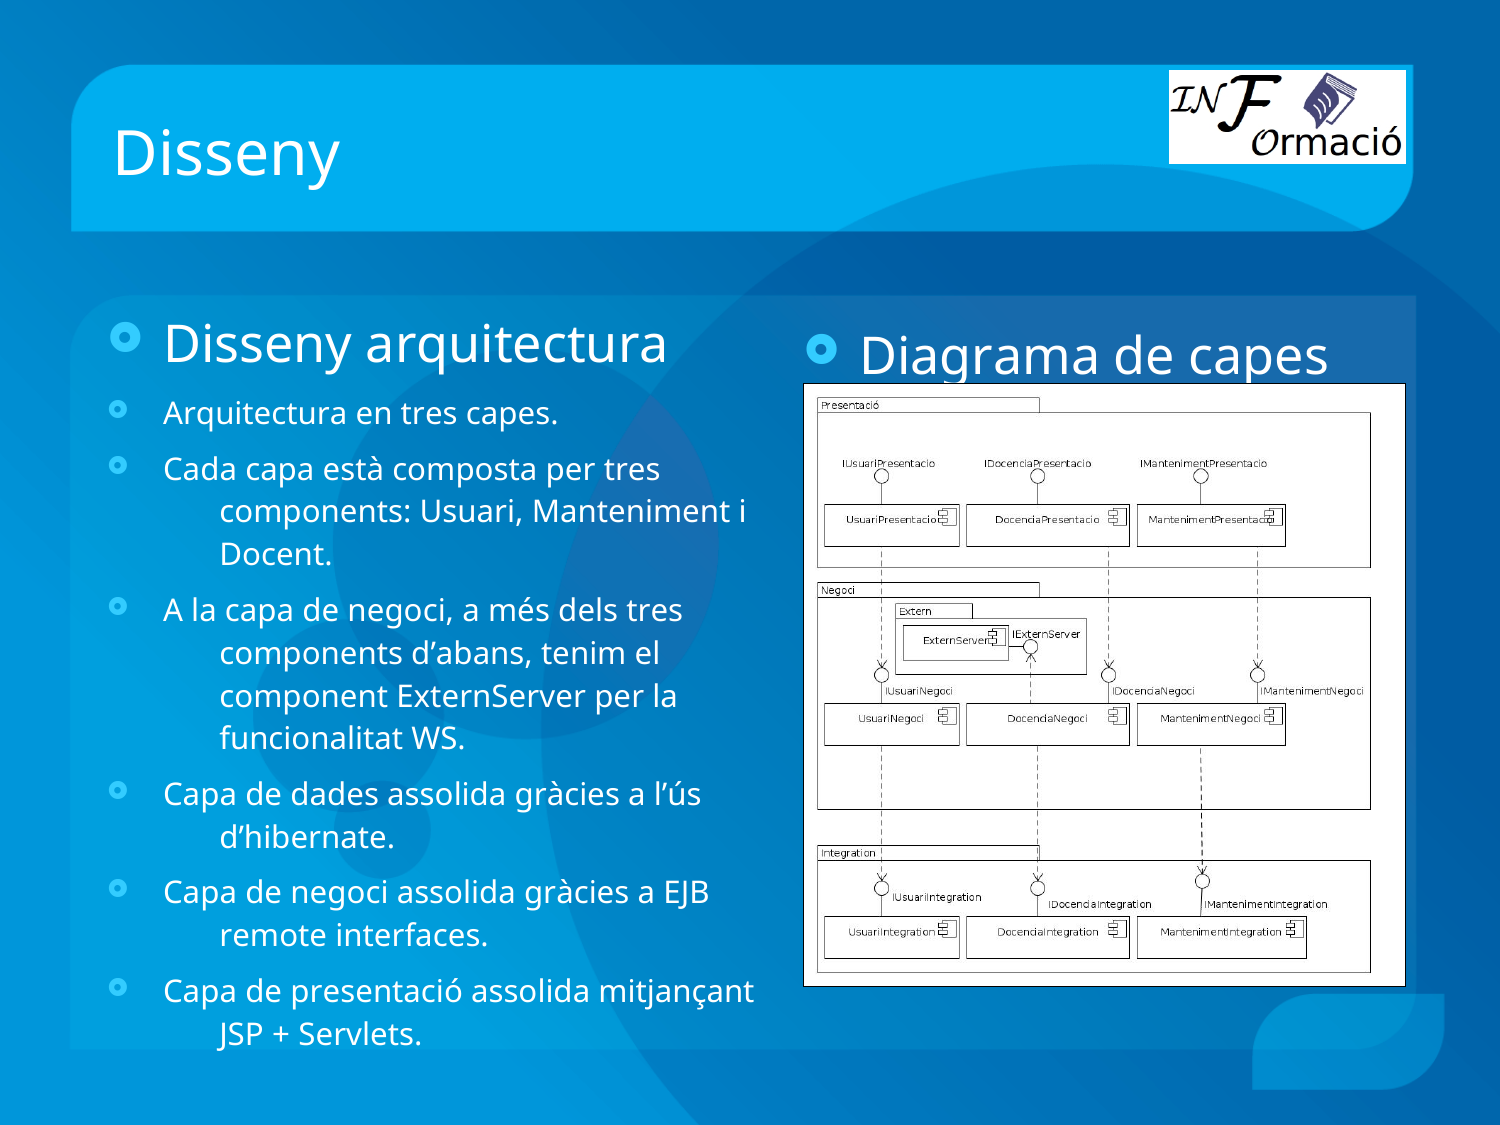

# Disseny
Disseny arquitectura
Arquitectura en tres capes.
Cada capa està composta per tres components: Usuari, Manteniment i Docent.
A la capa de negoci, a més dels tres components d’abans, tenim el component ExternServer per la funcionalitat WS.
Capa de dades assolida gràcies a l’ús d’hibernate.
Capa de negoci assolida gràcies a EJB remote interfaces.
Capa de presentació assolida mitjançant JSP + Servlets.
Diagrama de capes